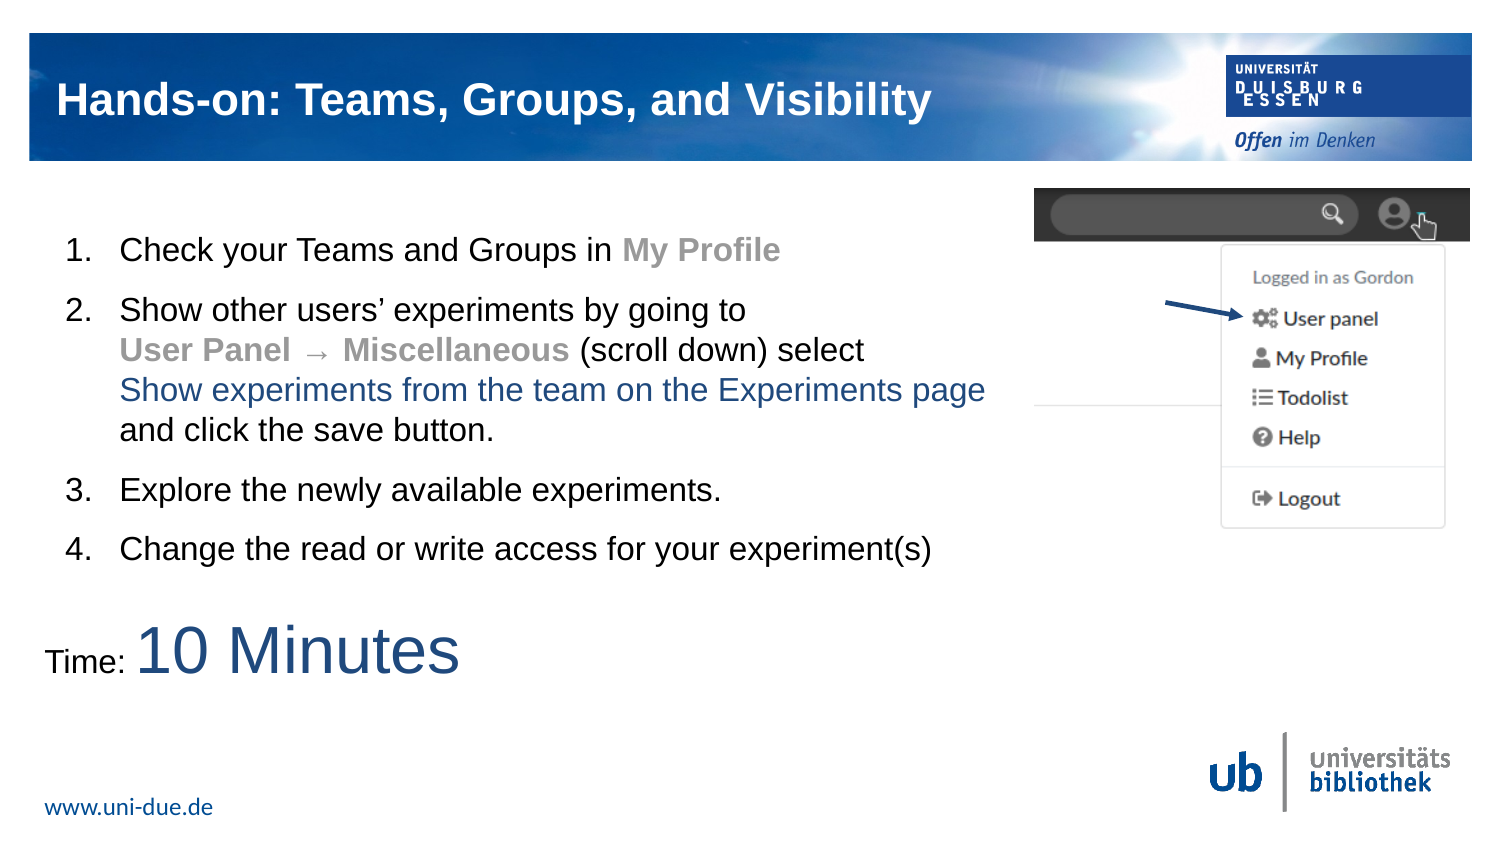

Hands-on: Teams, Groups, and Visibility
Check your Teams and Groups in My Profile
Show other users’ experiments by going to
User Panel → Miscellaneous (scroll down) select
Show experiments from the team on the Experiments page
and click the save button.
Explore the newly available experiments.
Change the read or write access for your experiment(s)
Time: 10 Minutes
www.uni-due.de